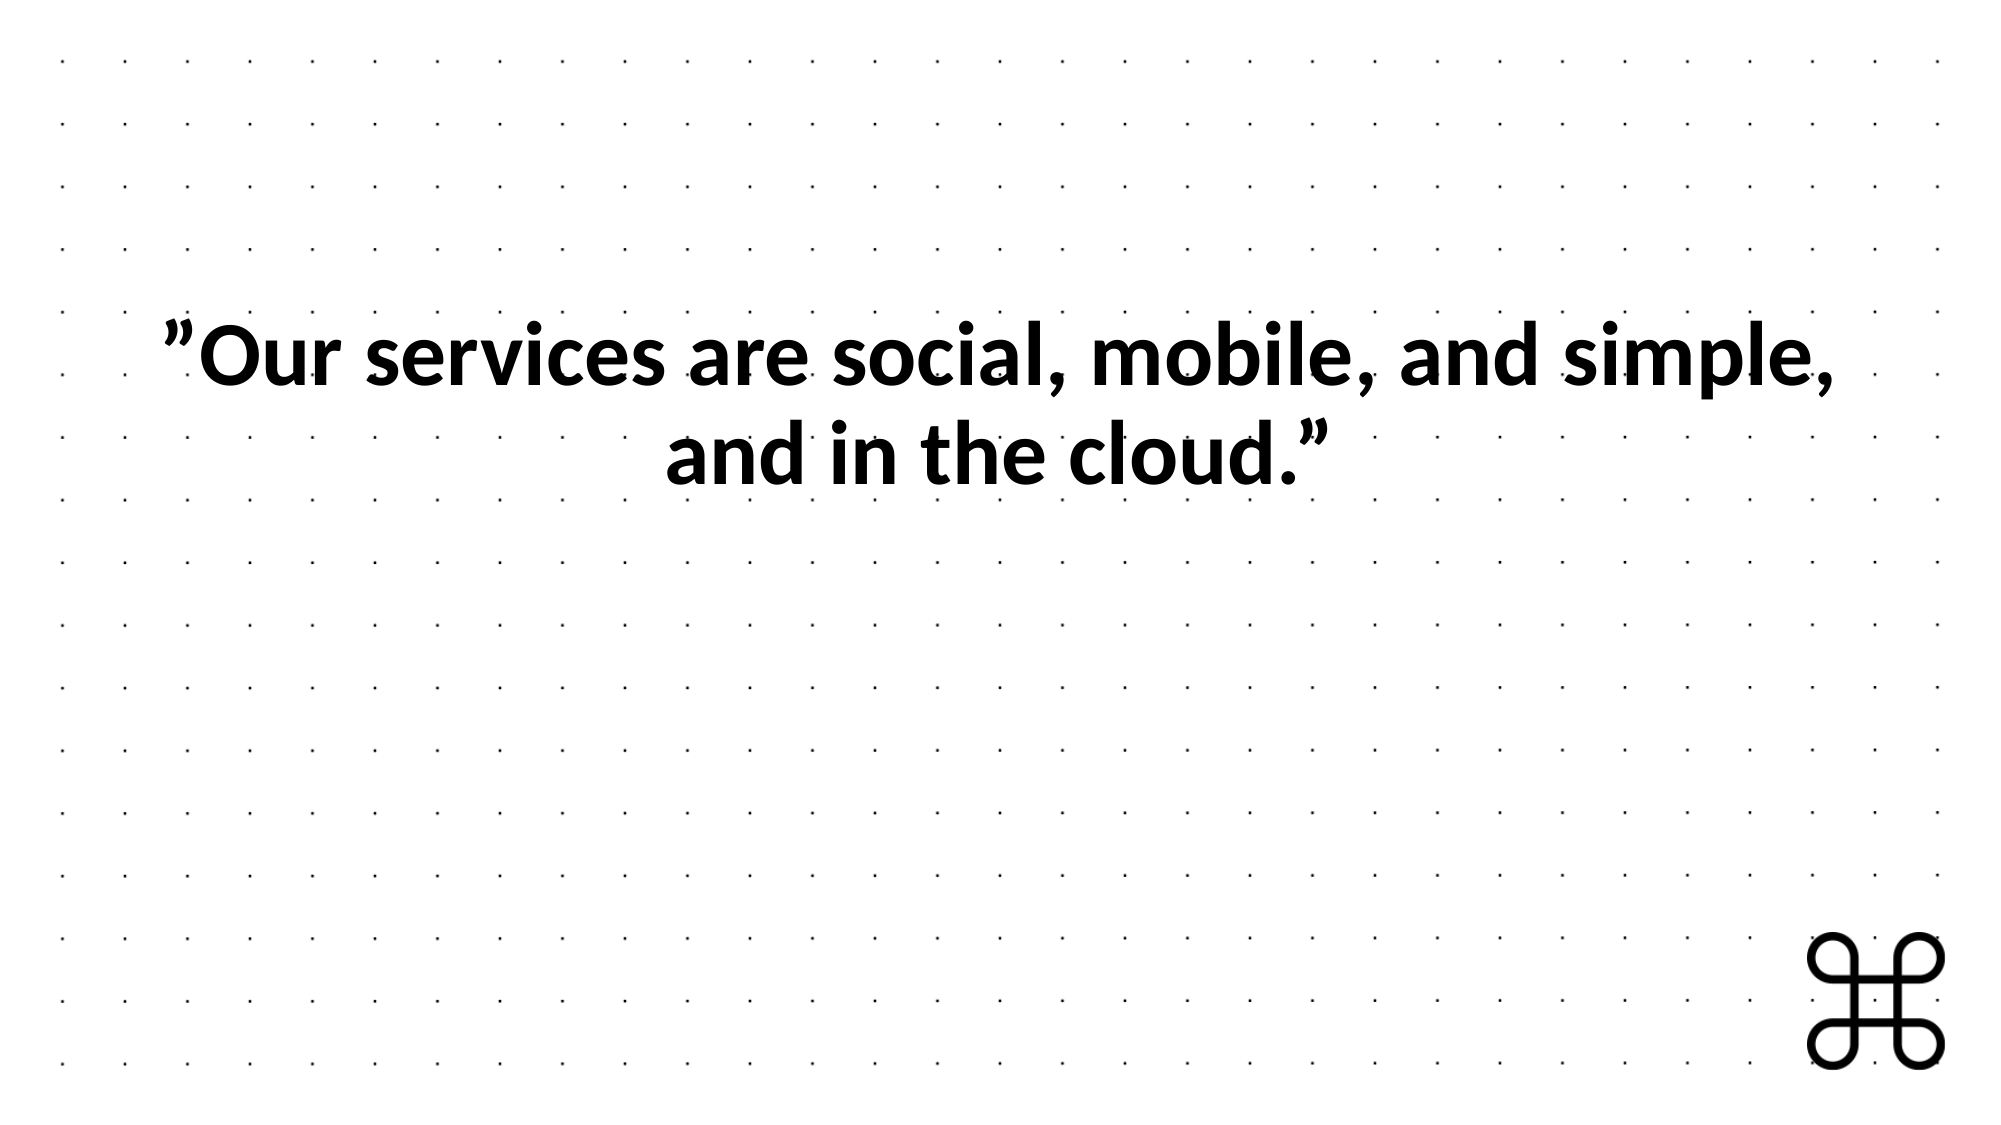

”Our services are social, mobile, and simple, and in the cloud.”